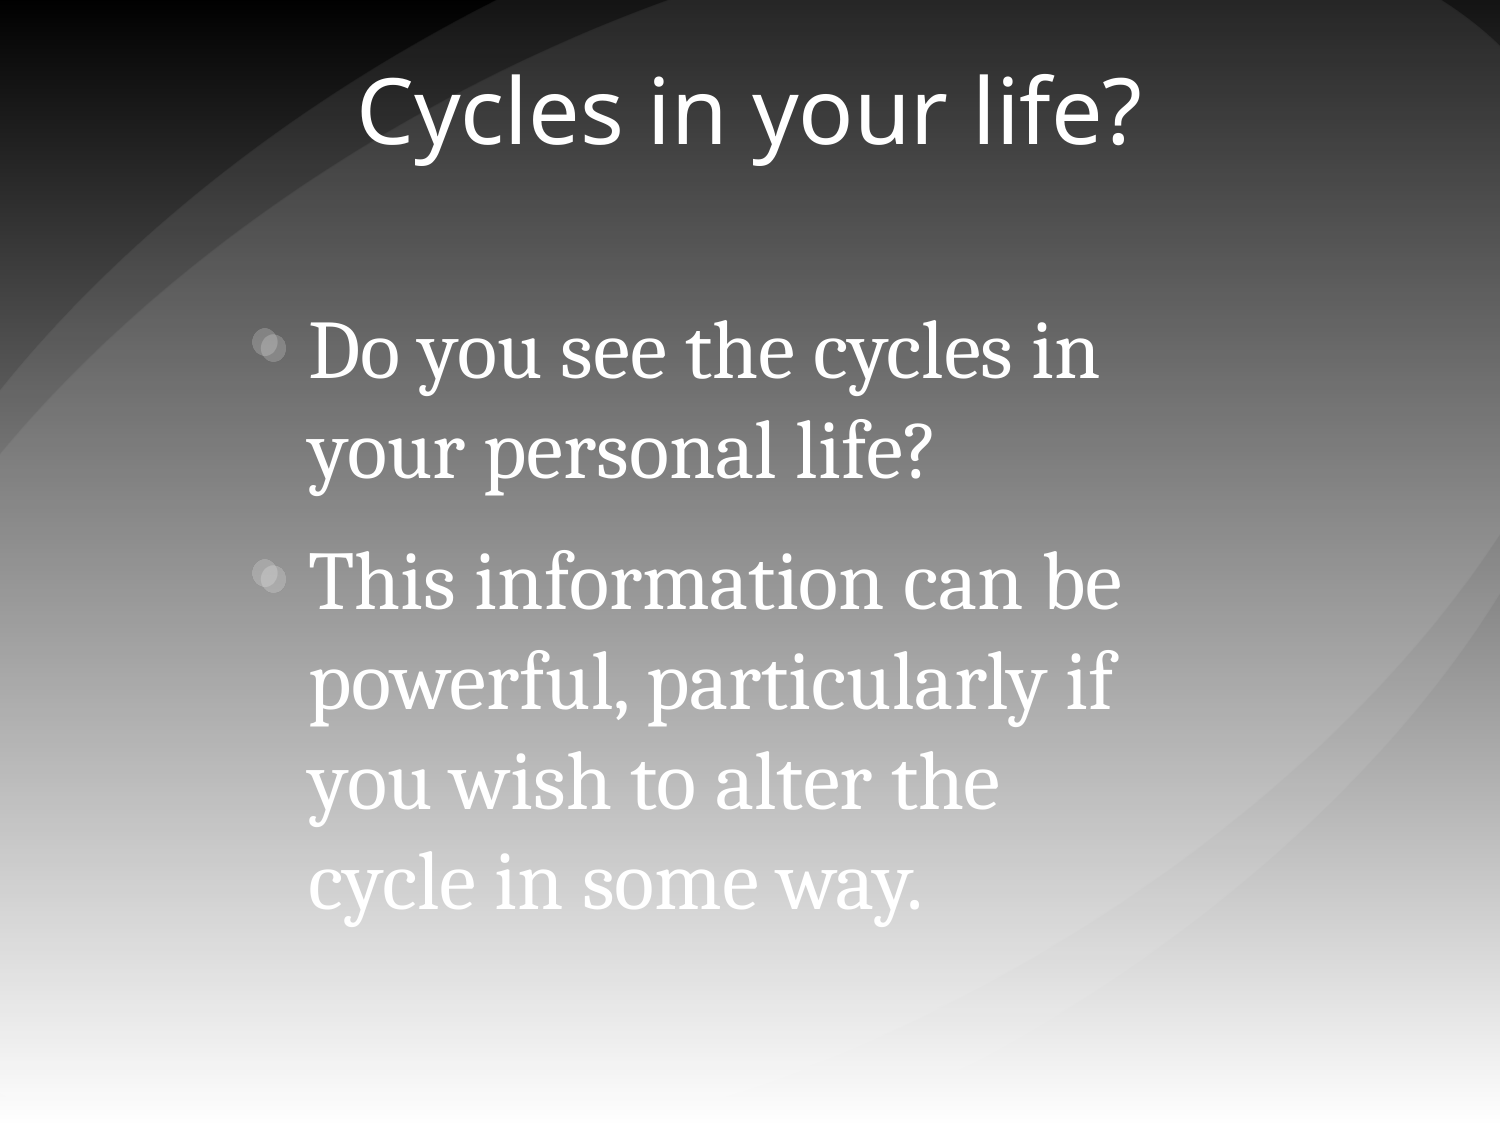

# Cycles in your life?
Do you see the cycles in your personal life?
This information can be powerful, particularly if you wish to alter the cycle in some way.